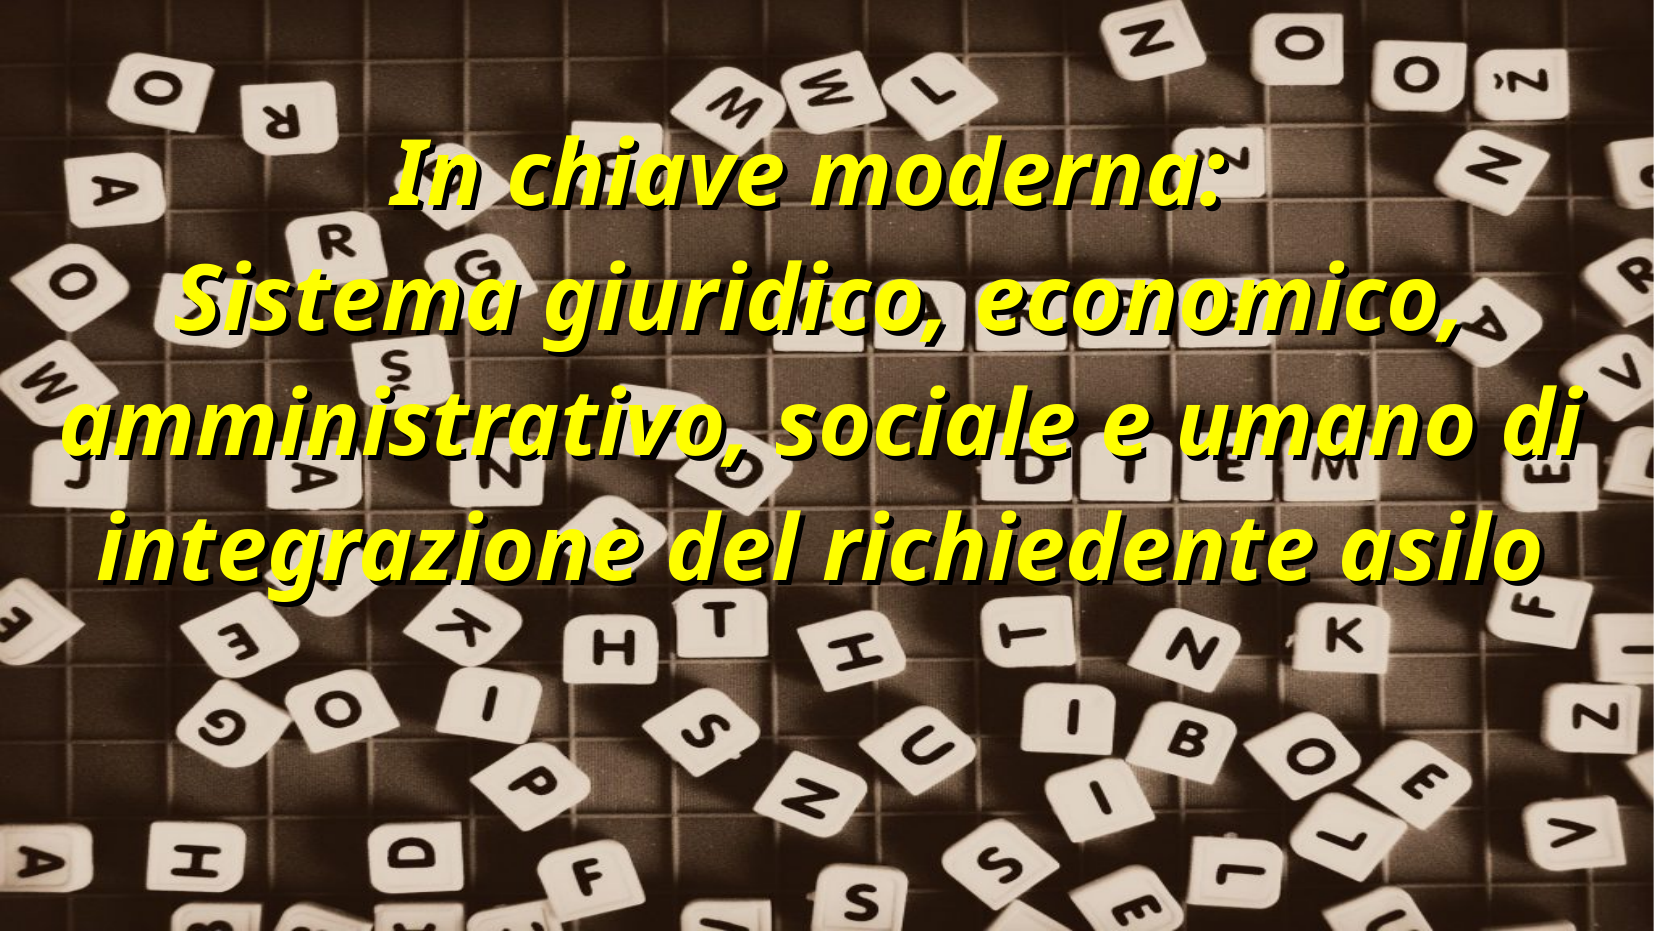

In chiave moderna:
Sistema giuridico, economico, amministrativo, sociale e umano di integrazione del richiedente asilo